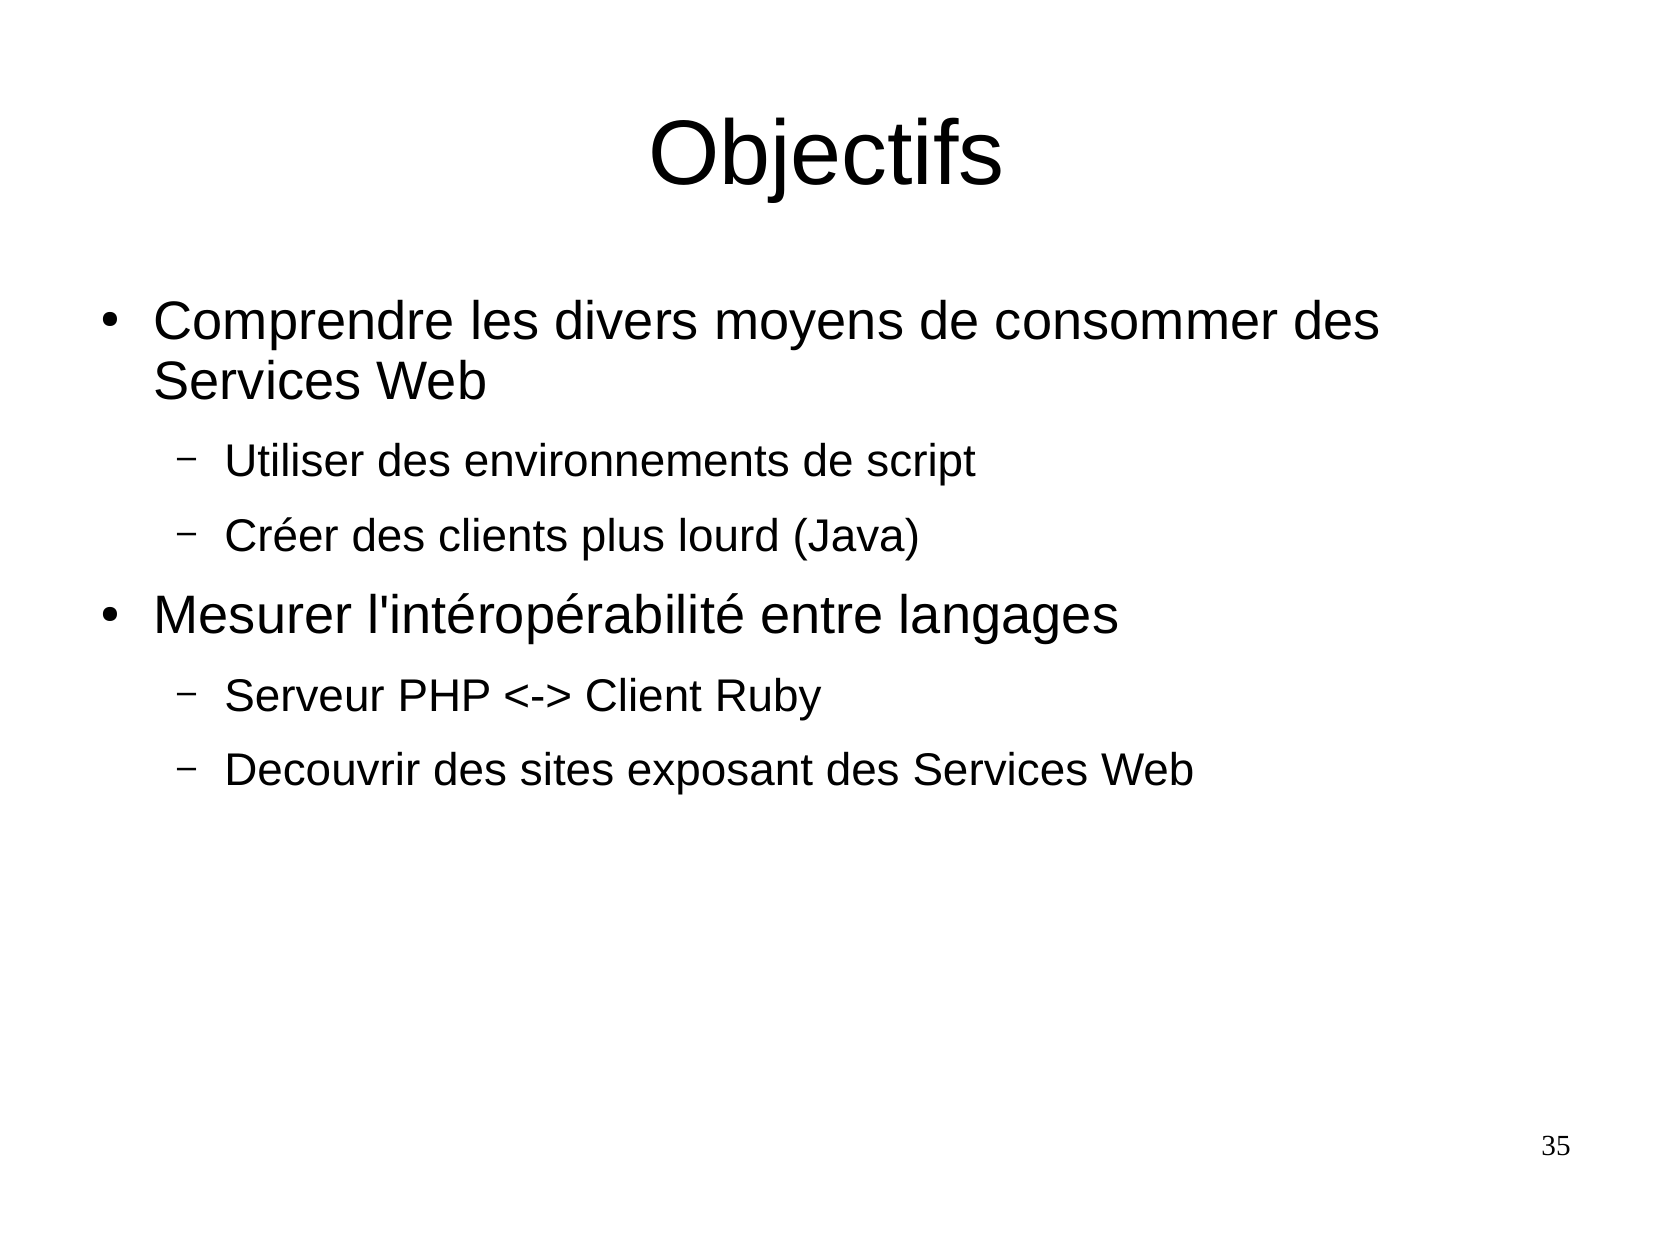

# Objectifs
Comprendre les divers moyens de consommer des Services Web
Utiliser des environnements de script
Créer des clients plus lourd (Java)
Mesurer l'intéropérabilité entre langages
Serveur PHP <-> Client Ruby
Decouvrir des sites exposant des Services Web
35